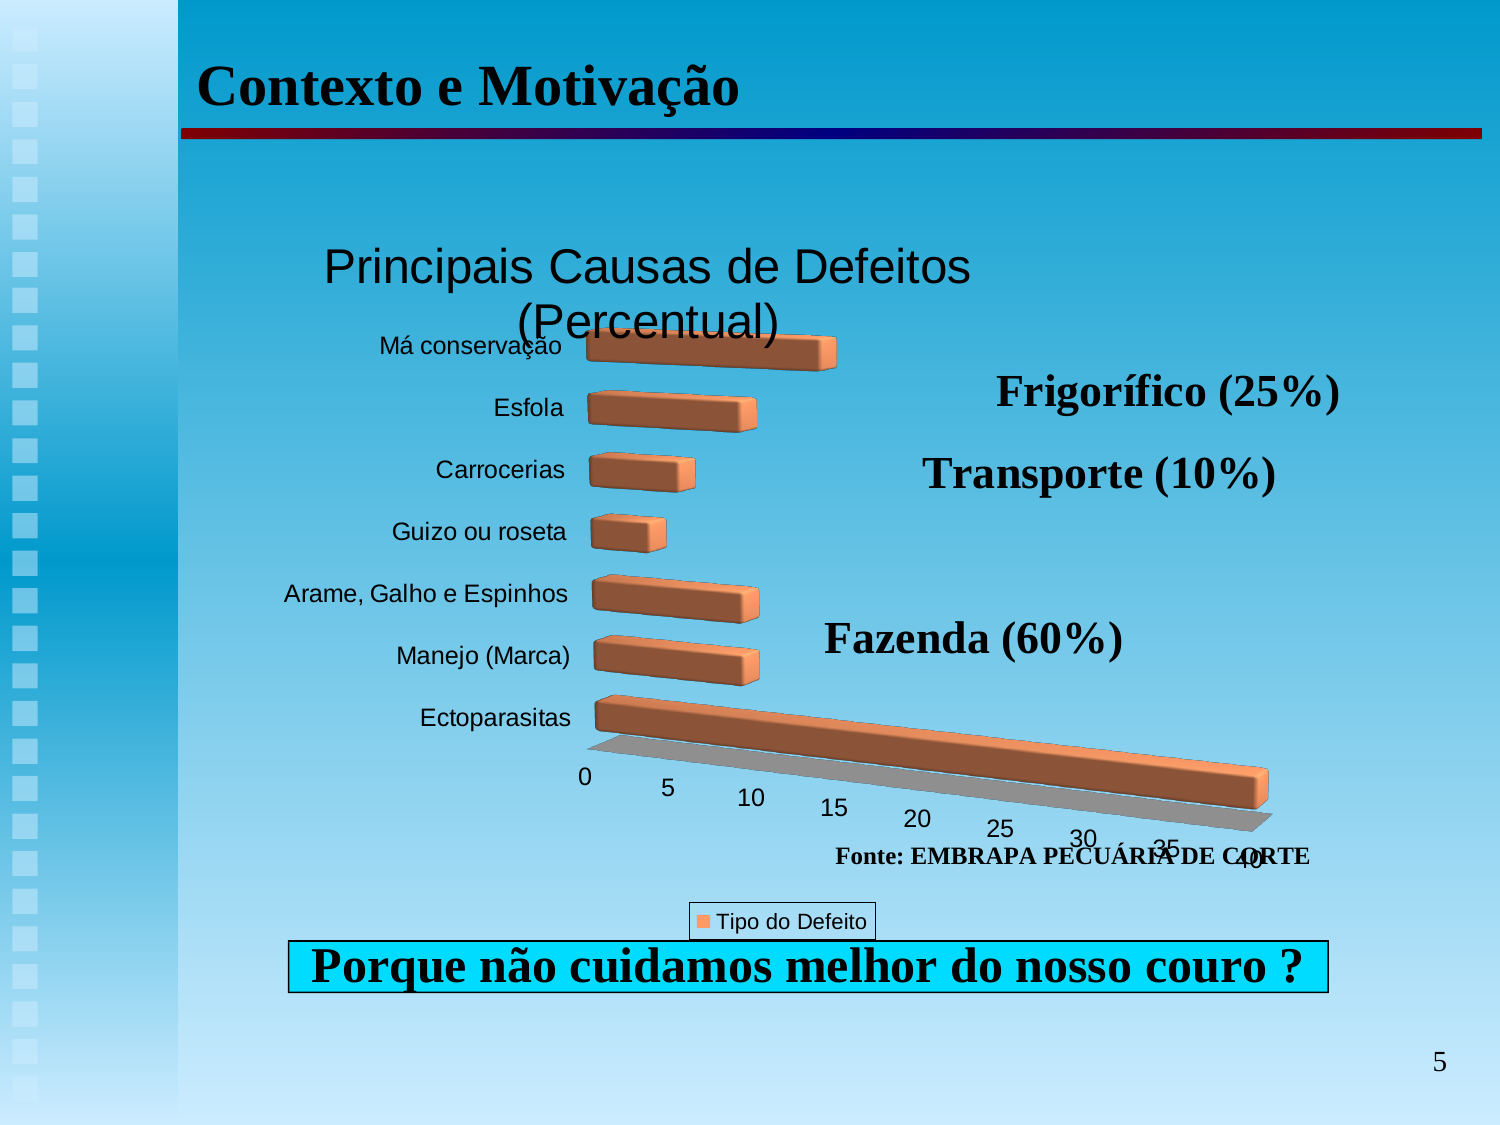

# Contexto e Motivação
[unsupported chart]
Frigorífico (25%)
Transporte (10%)
Fazenda (60%)
Fonte: EMBRAPA PECUÁRIA DE CORTE
Porque não cuidamos melhor do nosso couro ?